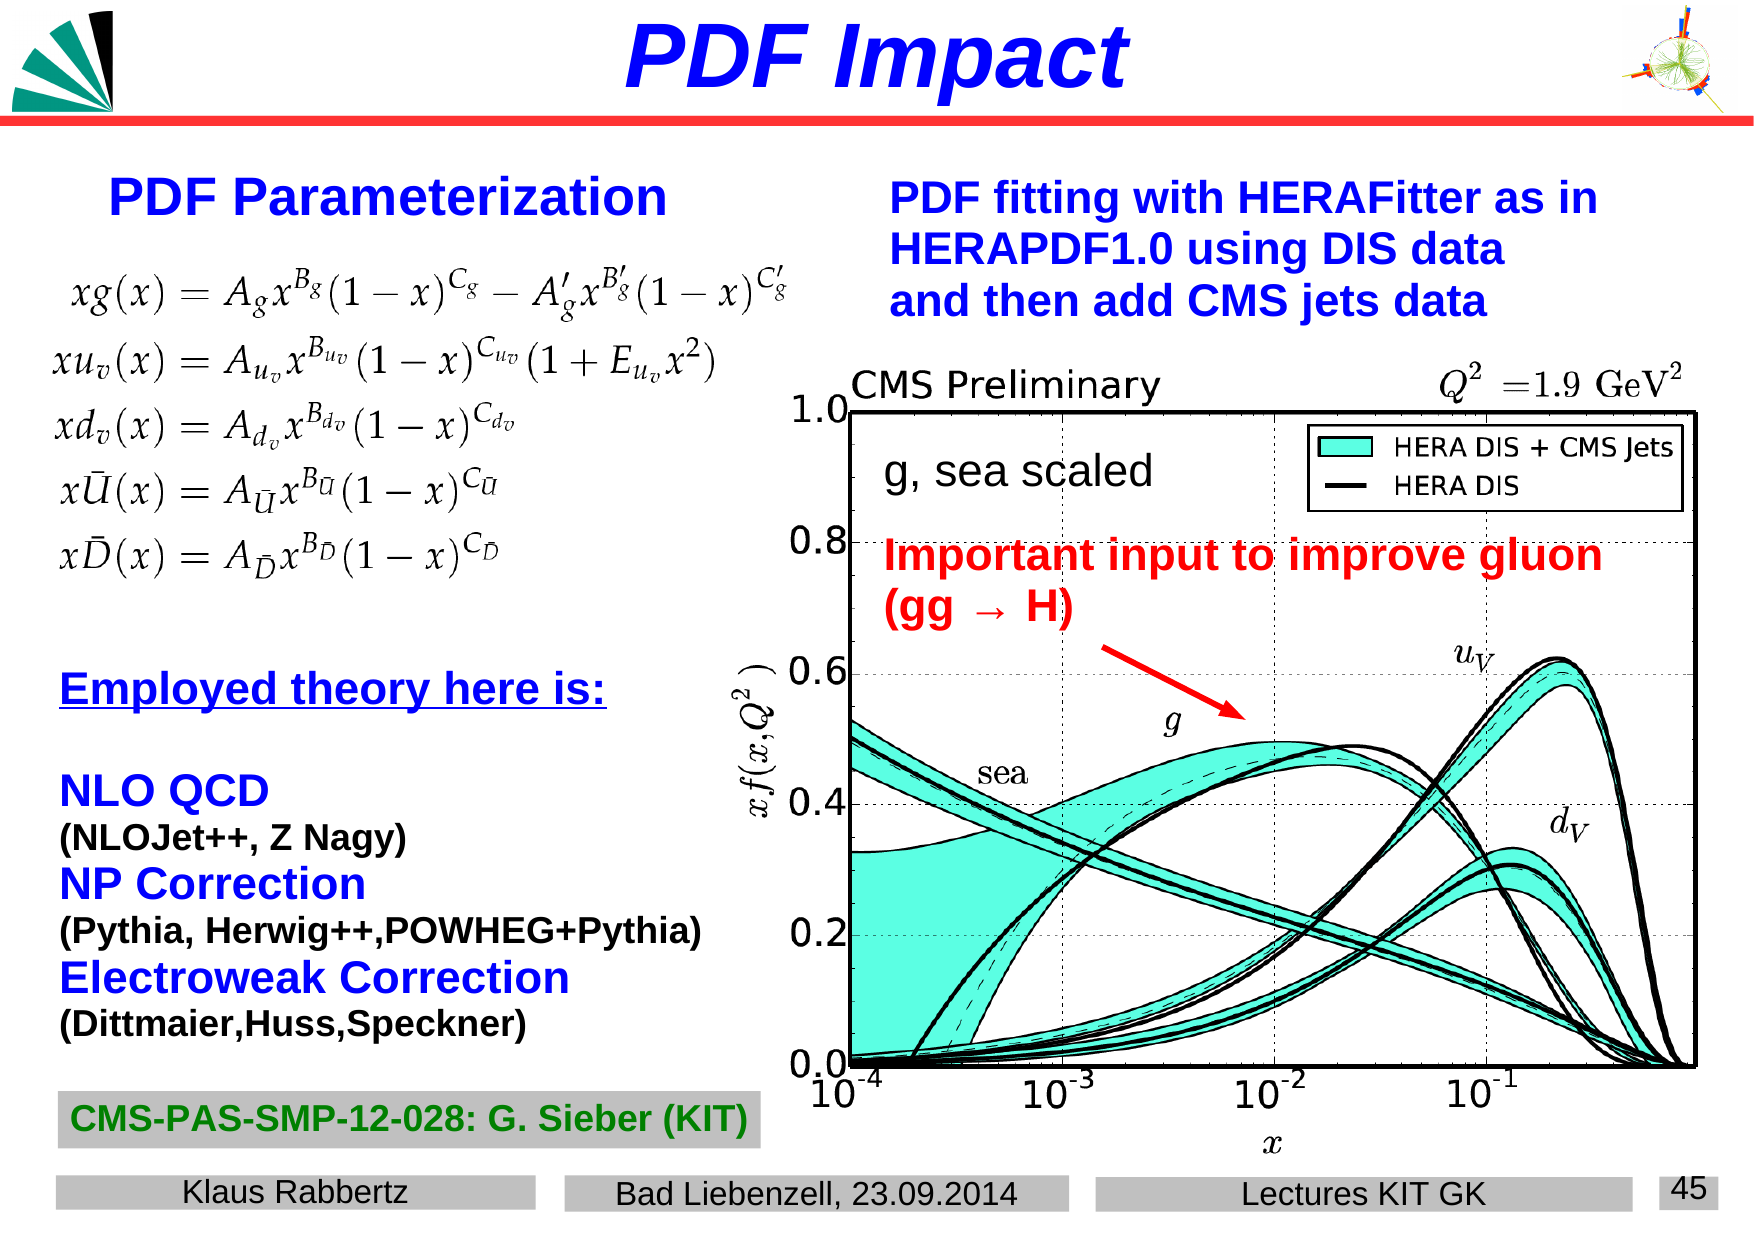

# PDF Impact
PDF Parameterization
PDF fitting with HERAFitter as in
HERAPDF1.0 using DIS data
and then add CMS jets data
g, sea scaled
Important input to improve gluon
(gg → H)
Employed theory here is:
NLO QCD
(NLOJet++, Z Nagy)
NP Correction
(Pythia, Herwig++,POWHEG+Pythia)
Electroweak Correction
(Dittmaier,Huss,Speckner)
CMS-PAS-SMP-12-028: G. Sieber (KIT)